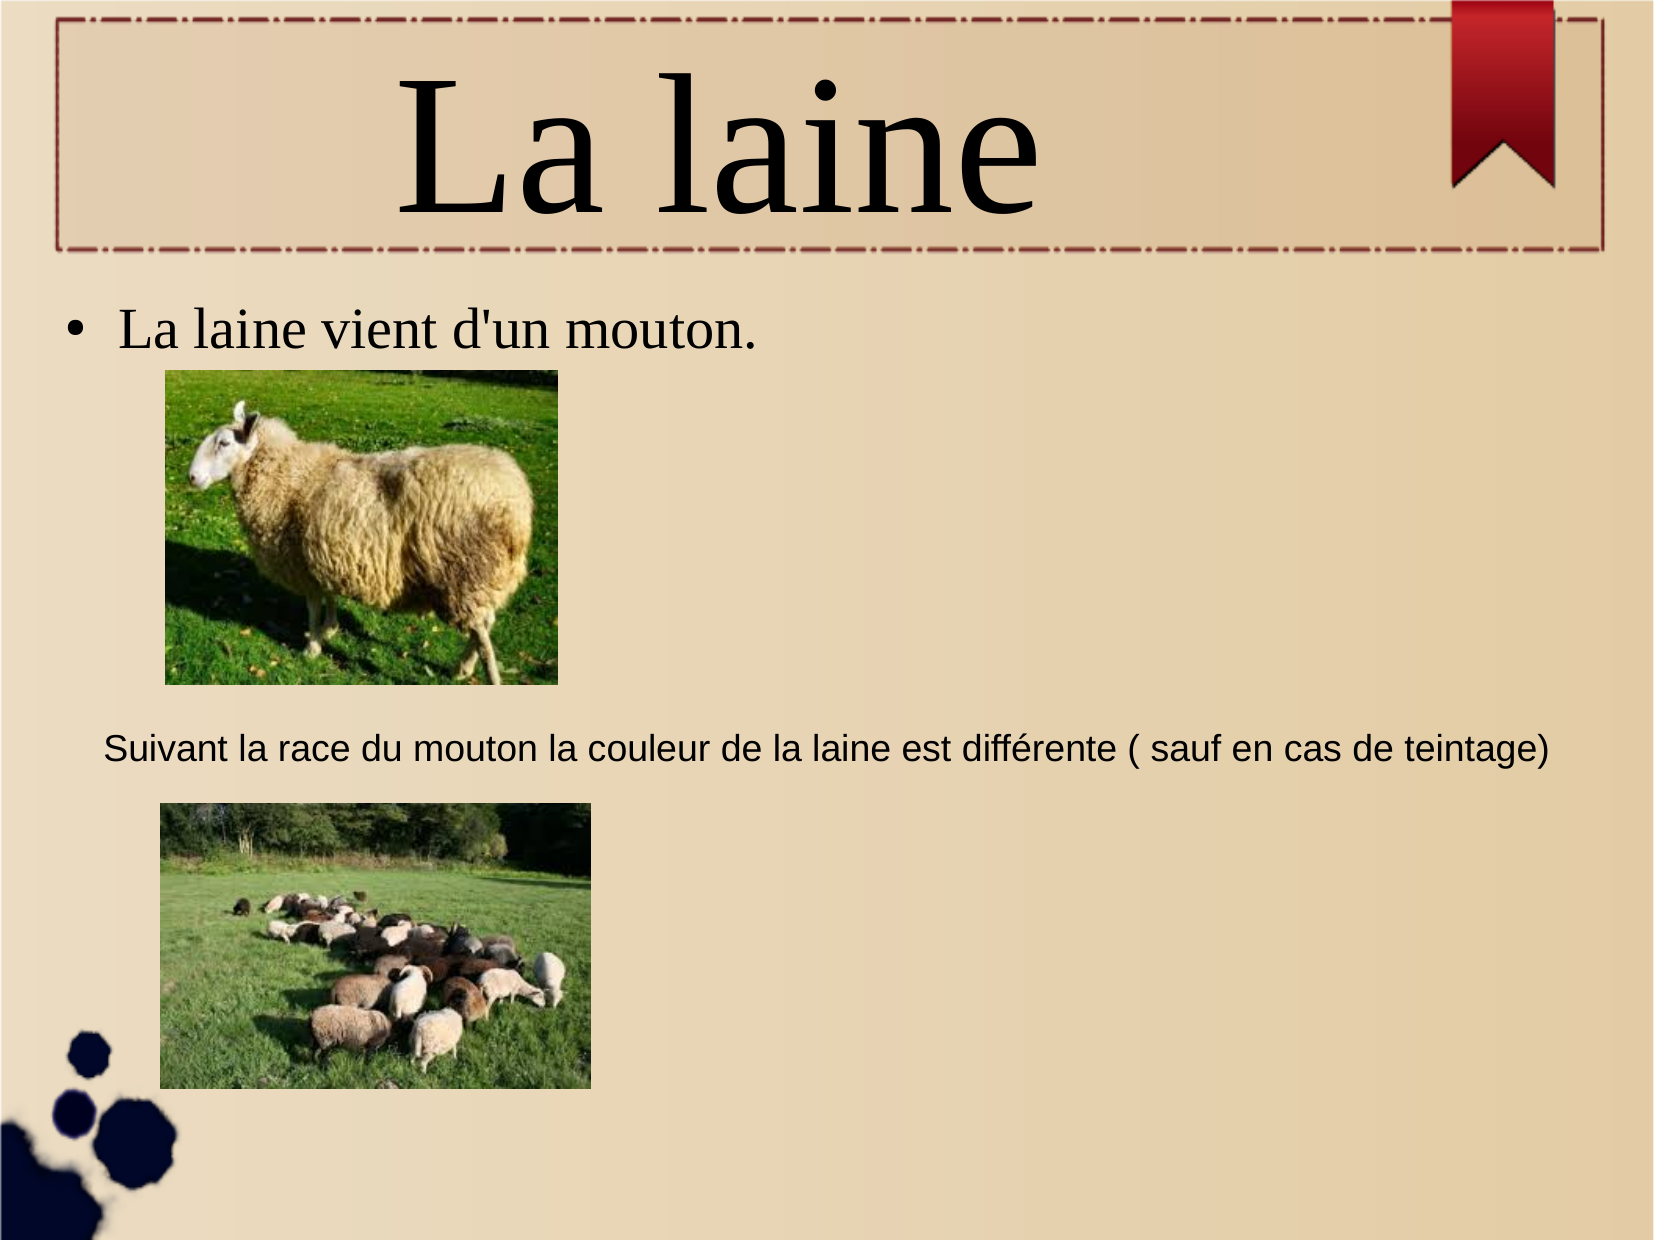

# La laine
La laine vient d'un mouton.
Suivant la race du mouton la couleur de la laine est différente ( sauf en cas de teintage)